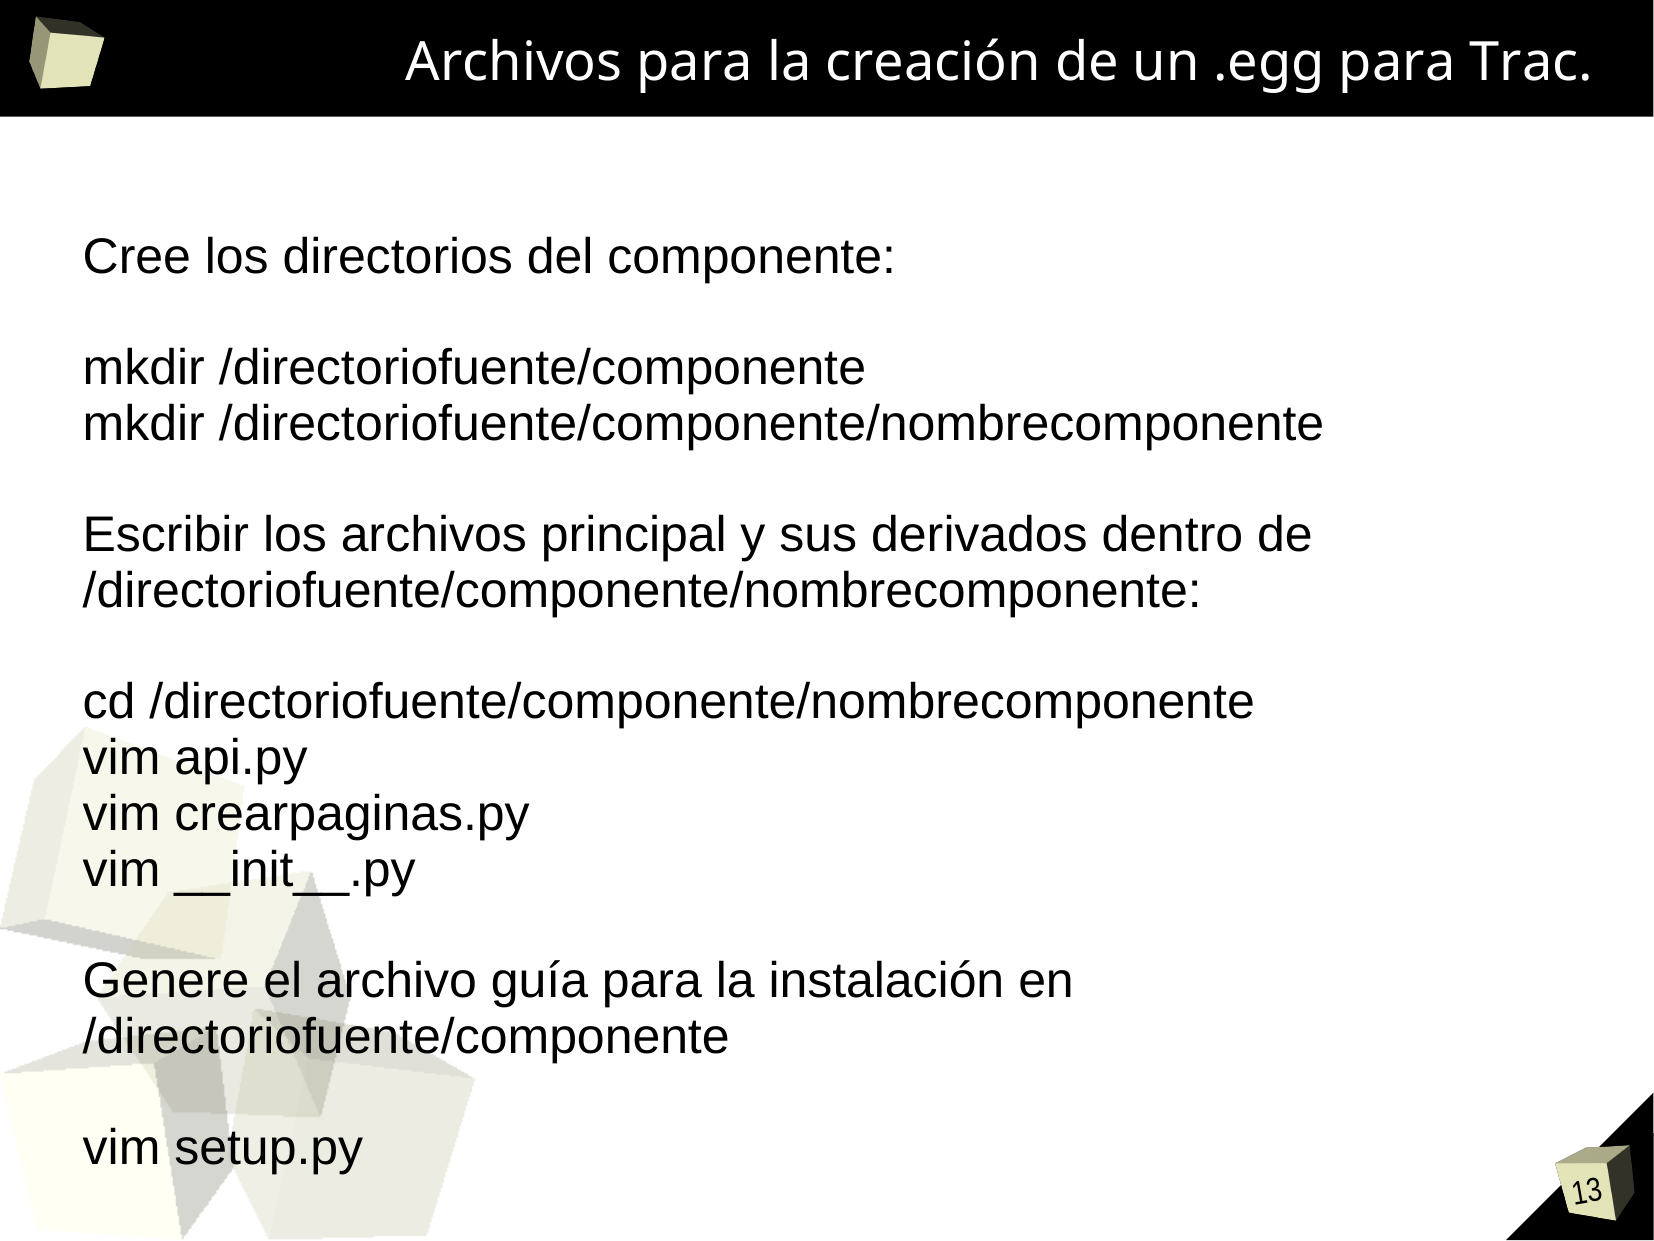

# Archivos para la creación de un .egg para Trac.
Cree los directorios del componente:
mkdir /directoriofuente/componente
mkdir /directoriofuente/componente/nombrecomponente
Escribir los archivos principal y sus derivados dentro de /directoriofuente/componente/nombrecomponente:
cd /directoriofuente/componente/nombrecomponente
vim api.py
vim crearpaginas.py
vim __init__.py
Genere el archivo guía para la instalación en /directoriofuente/componente
vim setup.py